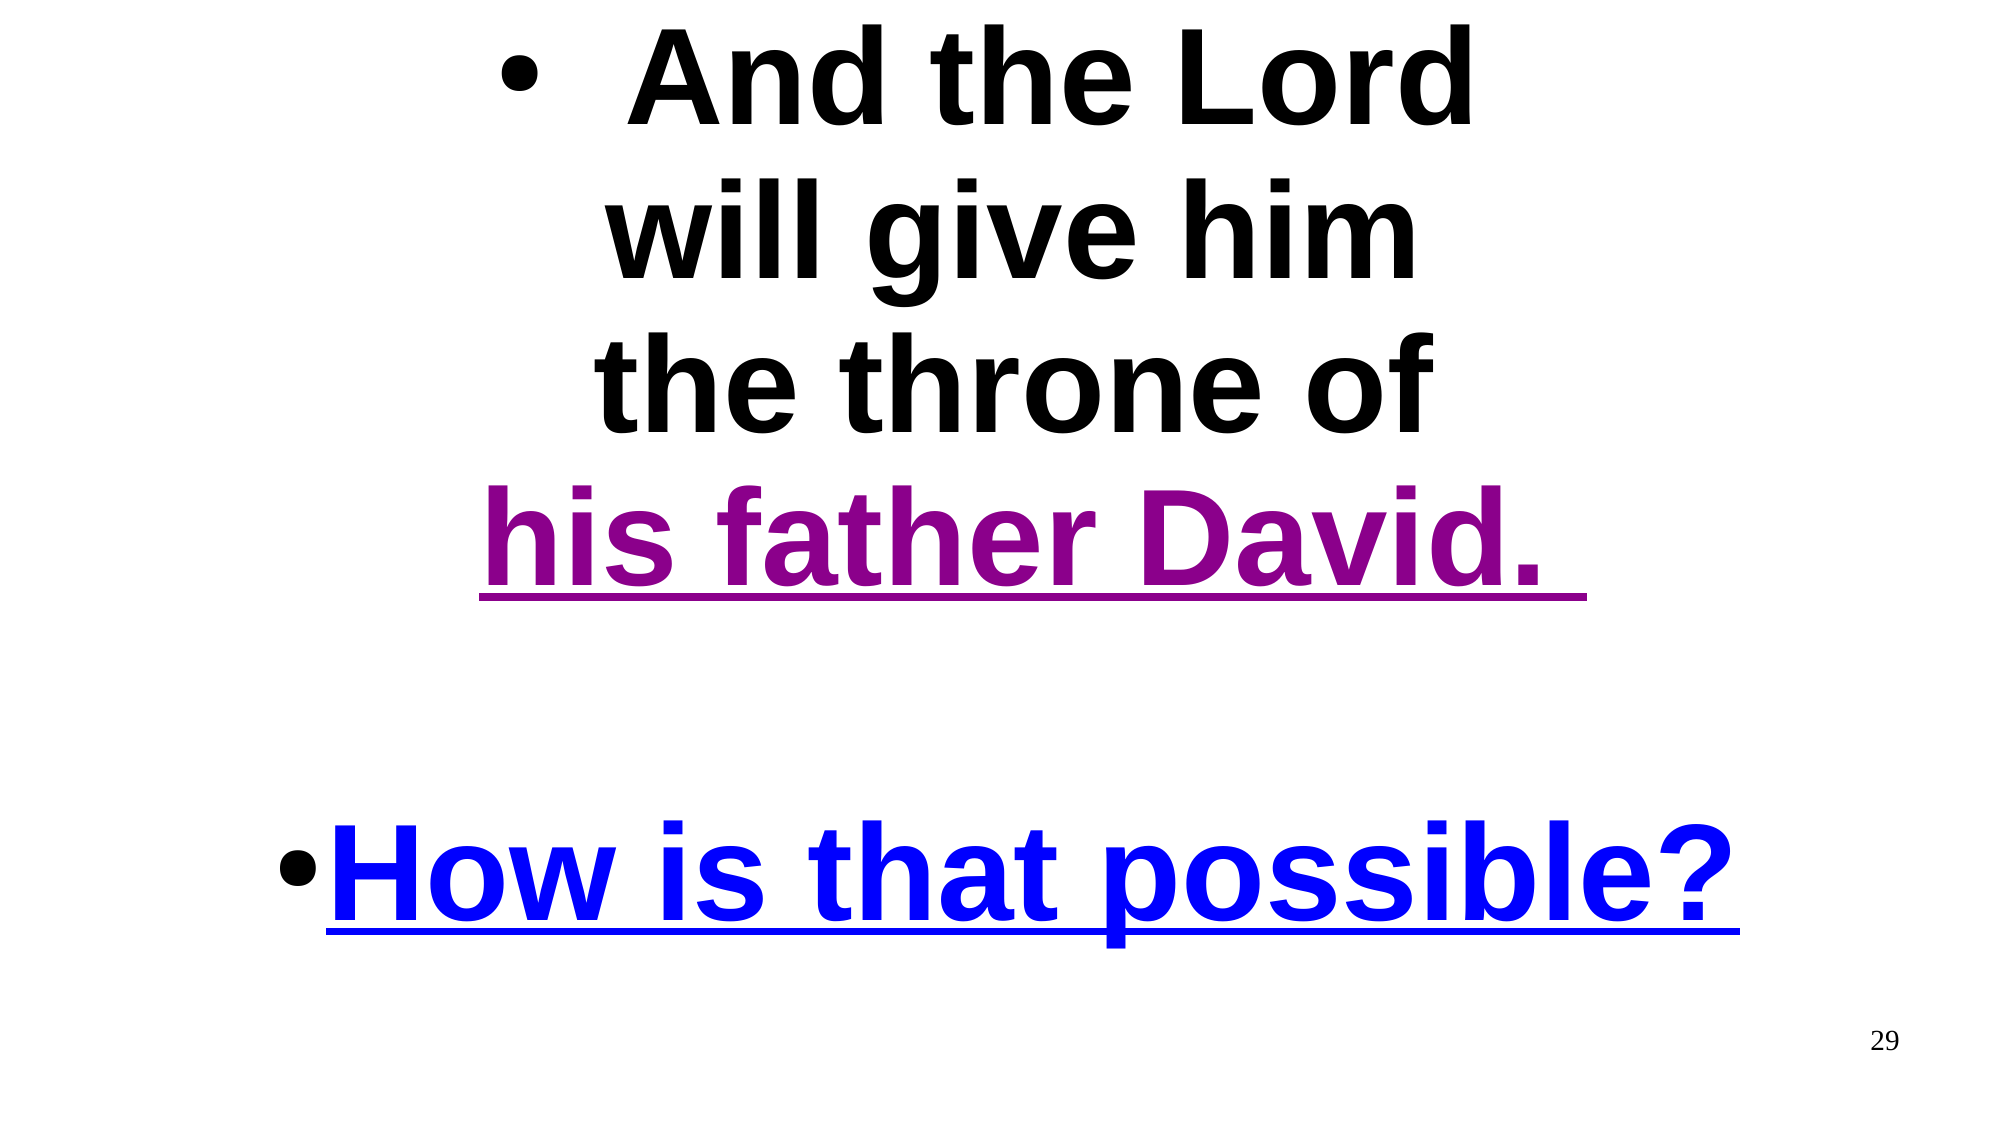

# And the Lord will give him the throne of his father David.
How is that possible?
29